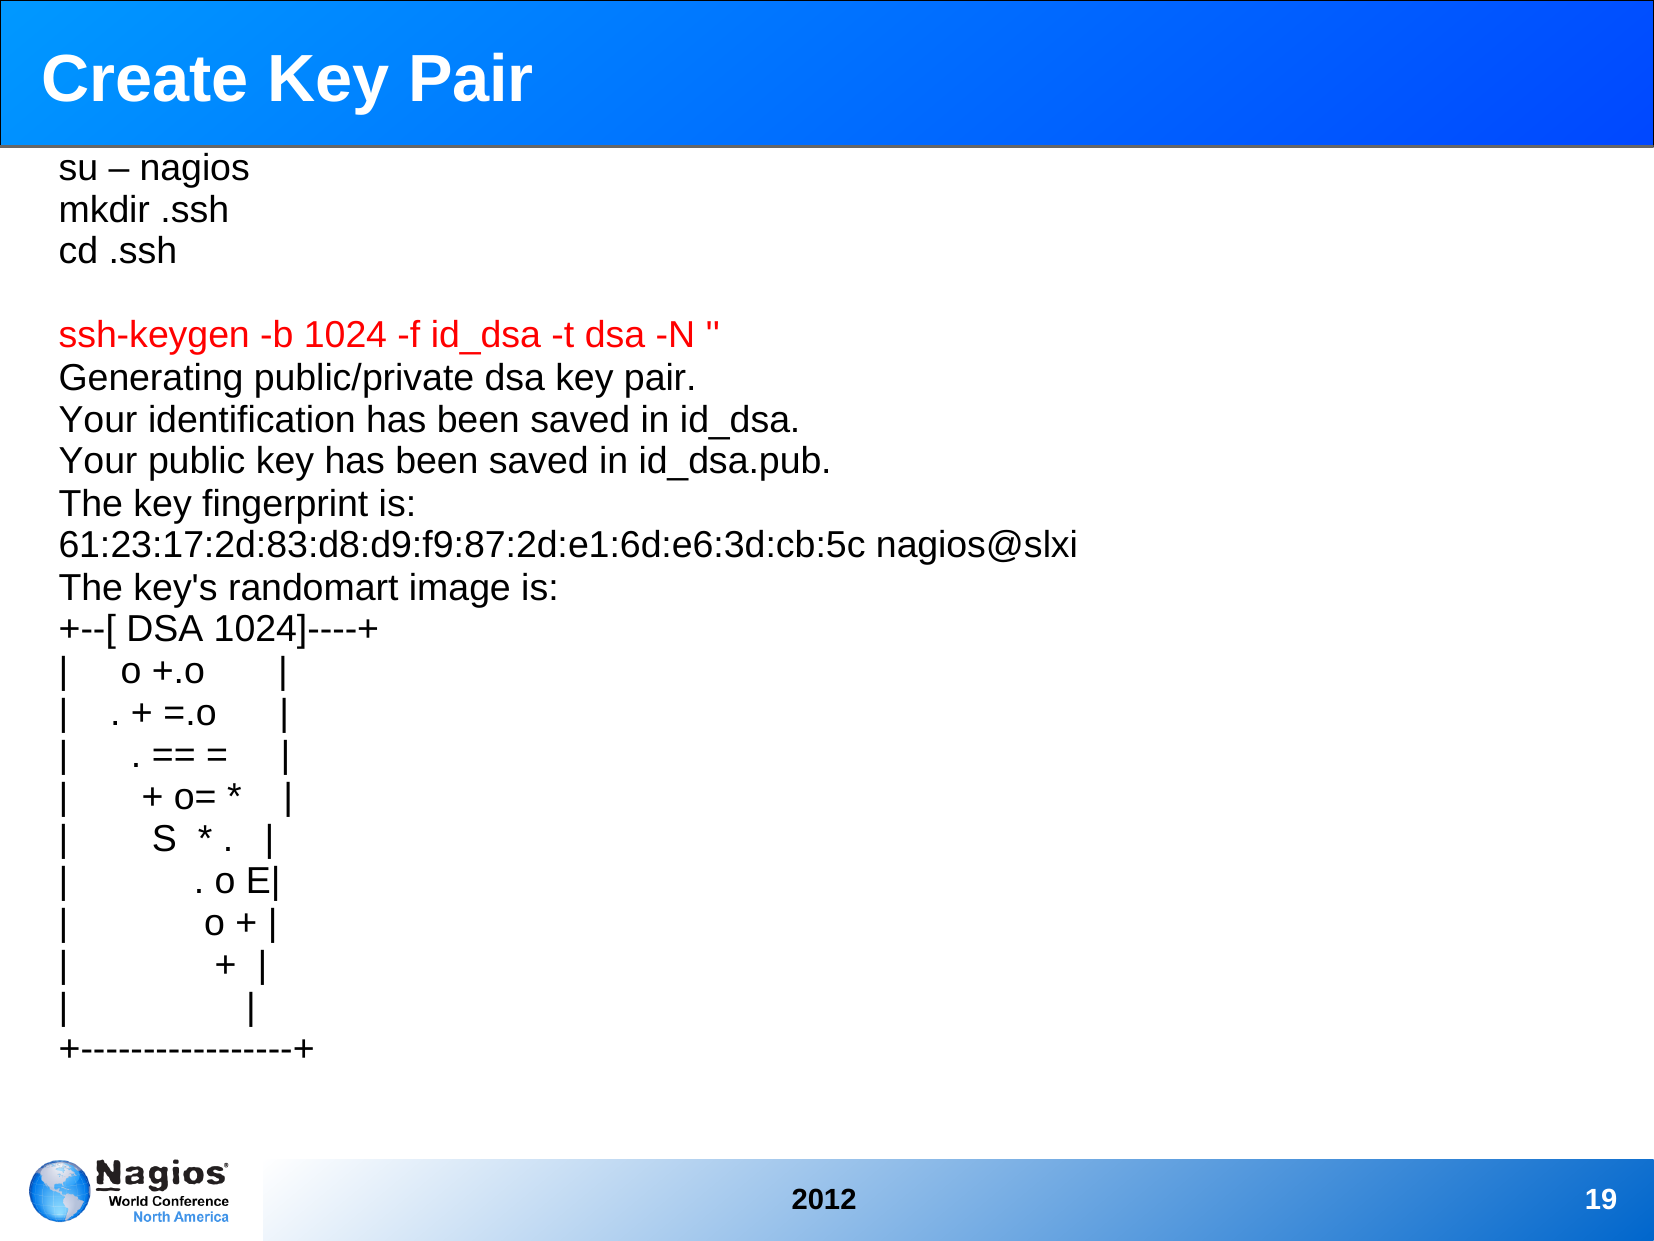

# Create Key Pair
su – nagios
mkdir .ssh
cd .ssh
ssh-keygen -b 1024 -f id_dsa -t dsa -N ''
Generating public/private dsa key pair.
Your identification has been saved in id_dsa.
Your public key has been saved in id_dsa.pub.
The key fingerprint is:
61:23:17:2d:83:d8:d9:f9:87:2d:e1:6d:e6:3d:cb:5c nagios@slxi
The key's randomart image is:
+--[ DSA 1024]----+
| o +.o |
| . + =.o |
| . == = |
| + o= * |
| S * . |
| . o E|
| o + |
| + |
| |
+-----------------+
2011
19